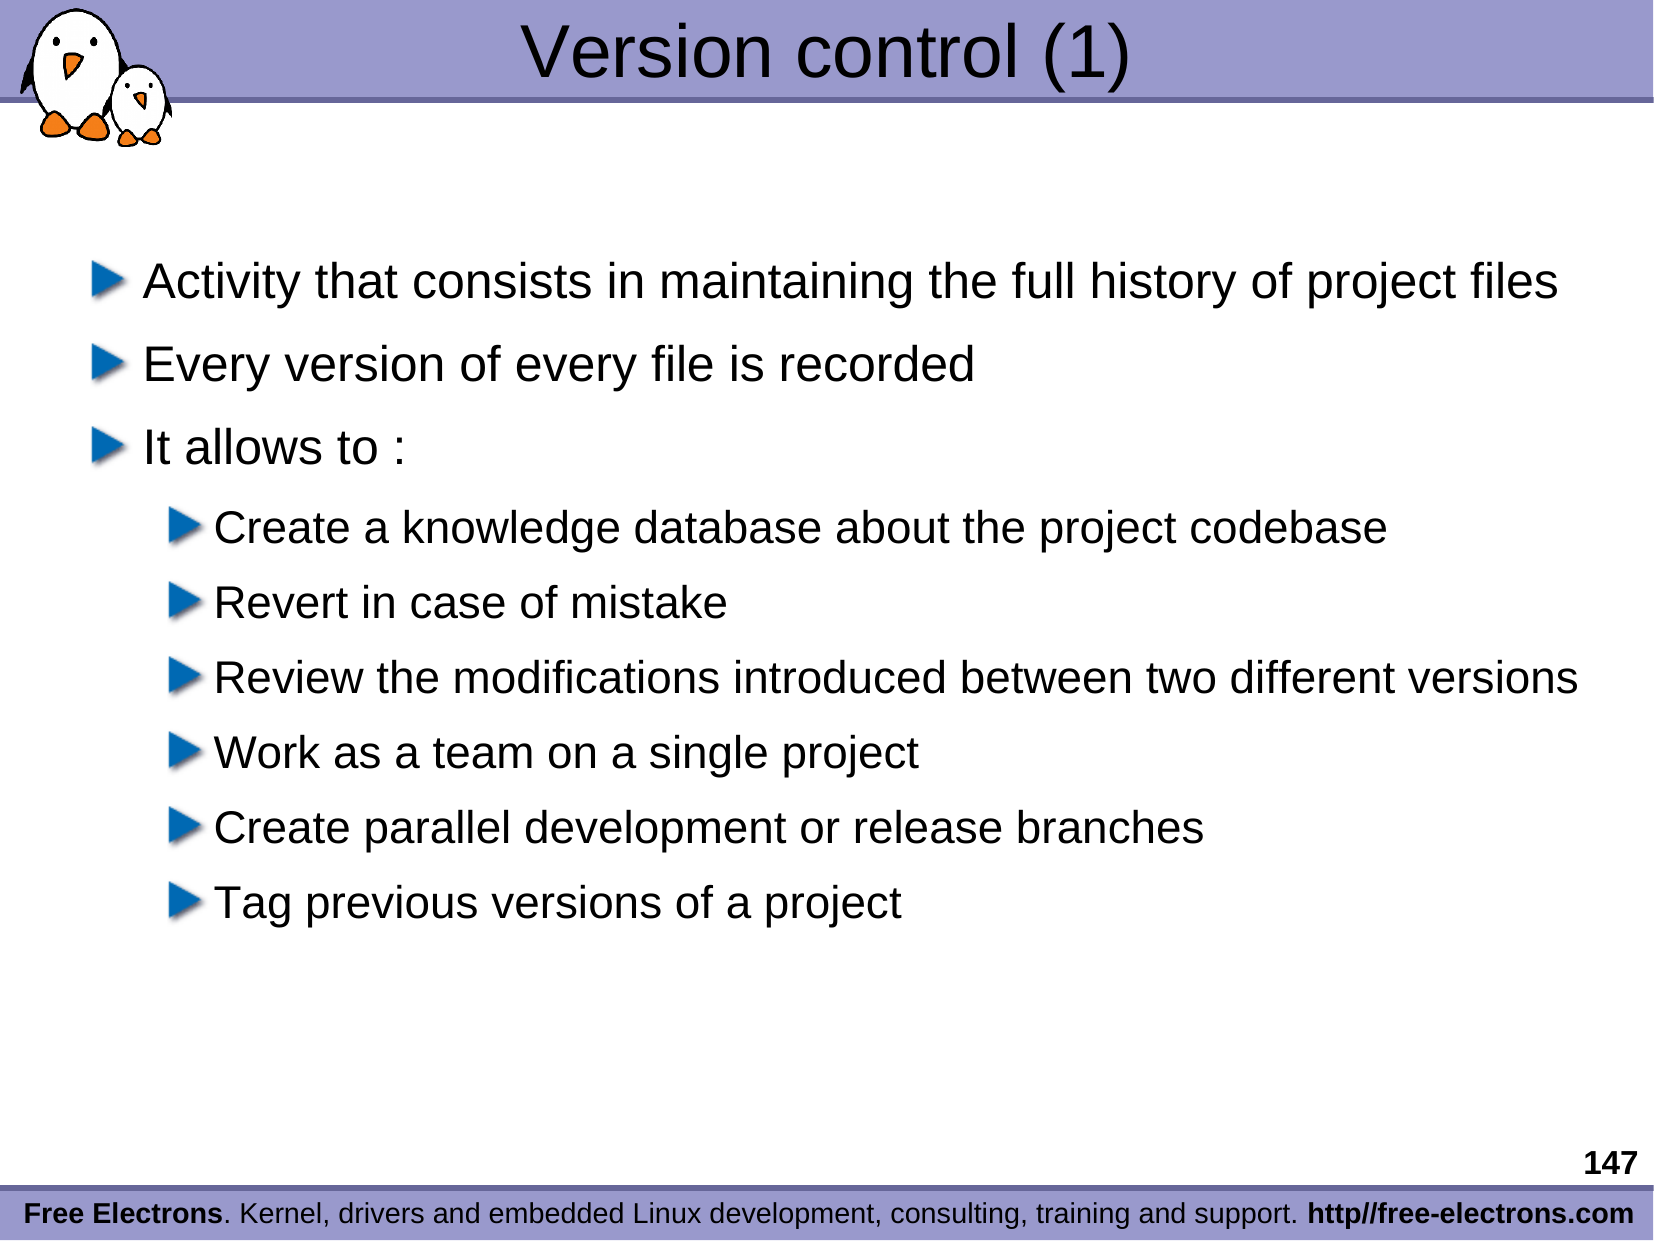

# Version control (1)
Activity that consists in maintaining the full history of project files
Every version of every file is recorded
It allows to :
Create a knowledge database about the project codebase
Revert in case of mistake
Review the modifications introduced between two different versions
Work as a team on a single project
Create parallel development or release branches
Tag previous versions of a project